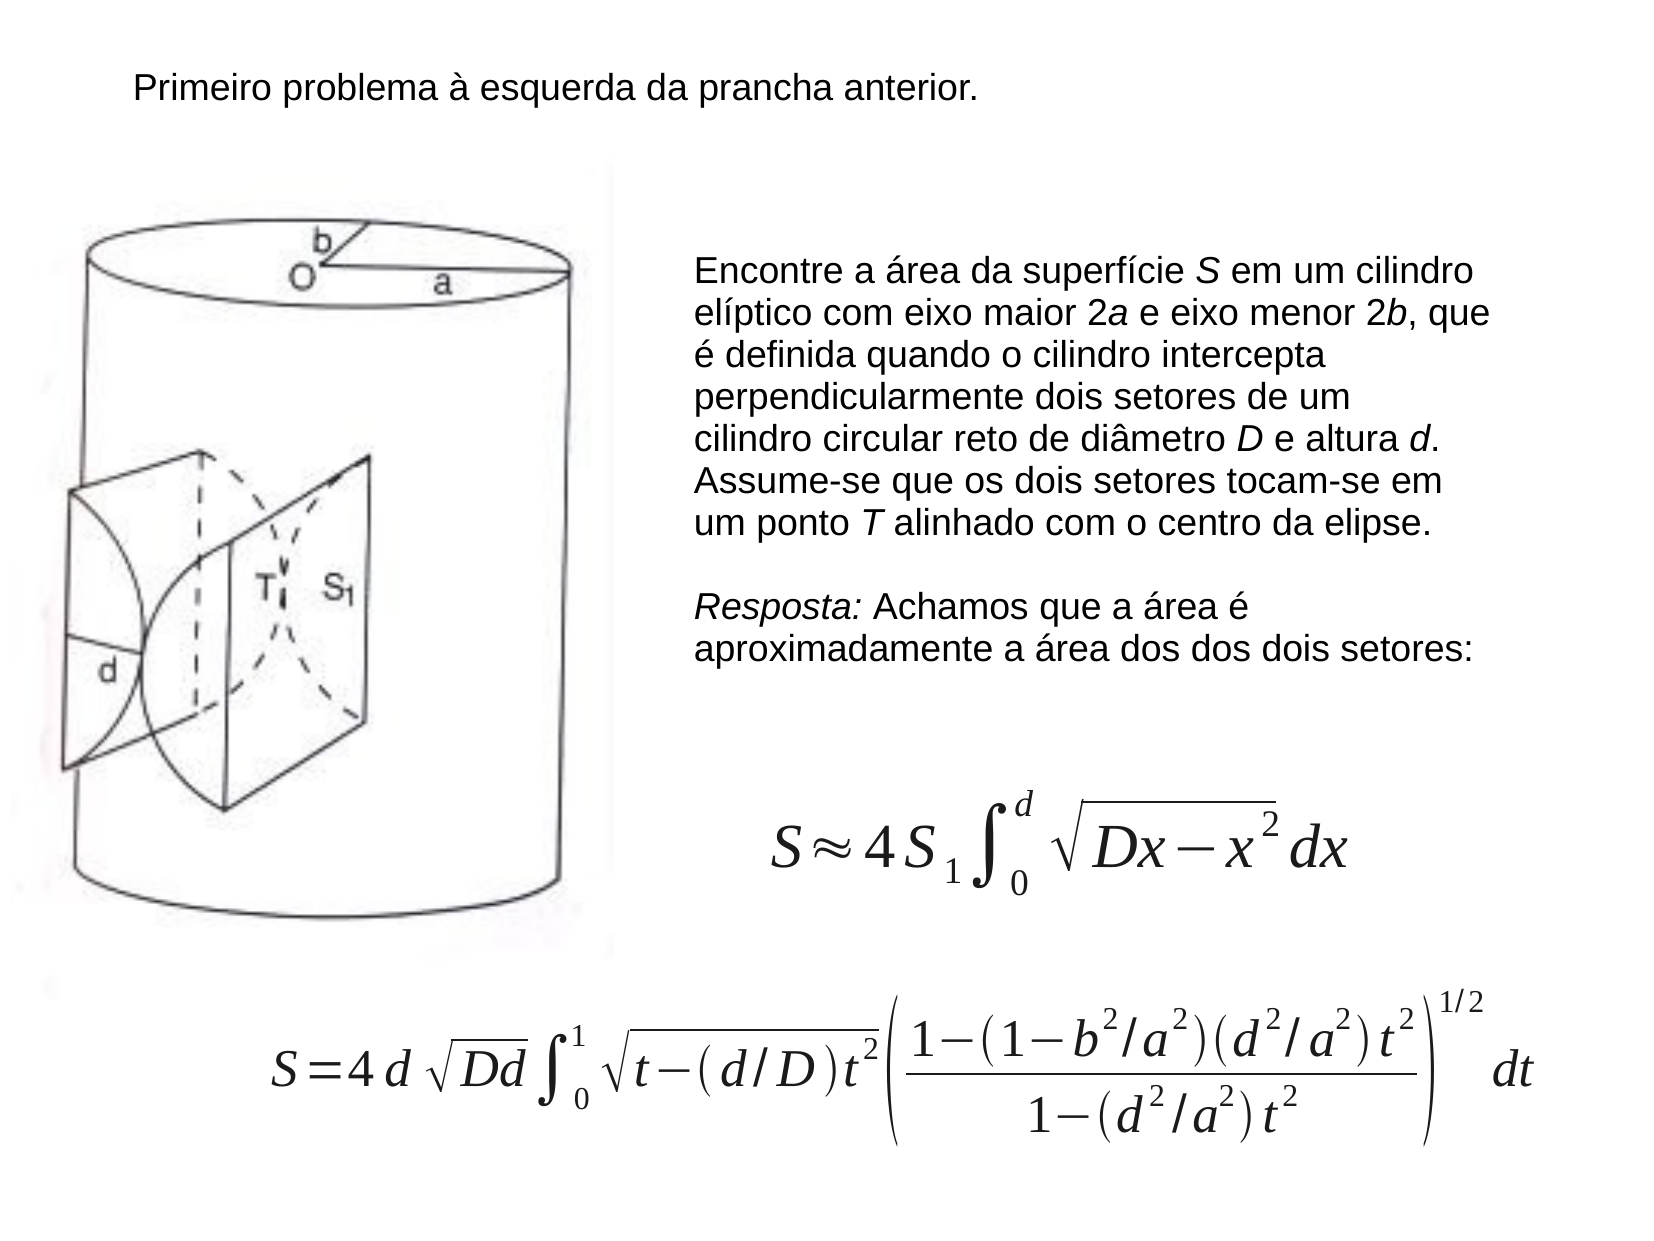

Primeiro problema à esquerda da prancha anterior.
Encontre a área da superfície S em um cilindro
elíptico com eixo maior 2a e eixo menor 2b, que
é definida quando o cilindro intercepta
perpendicularmente dois setores de um
cilindro circular reto de diâmetro D e altura d.
Assume-se que os dois setores tocam-se em
um ponto T alinhado com o centro da elipse.
Resposta: Achamos que a área é
aproximadamente a área dos dos dois setores: